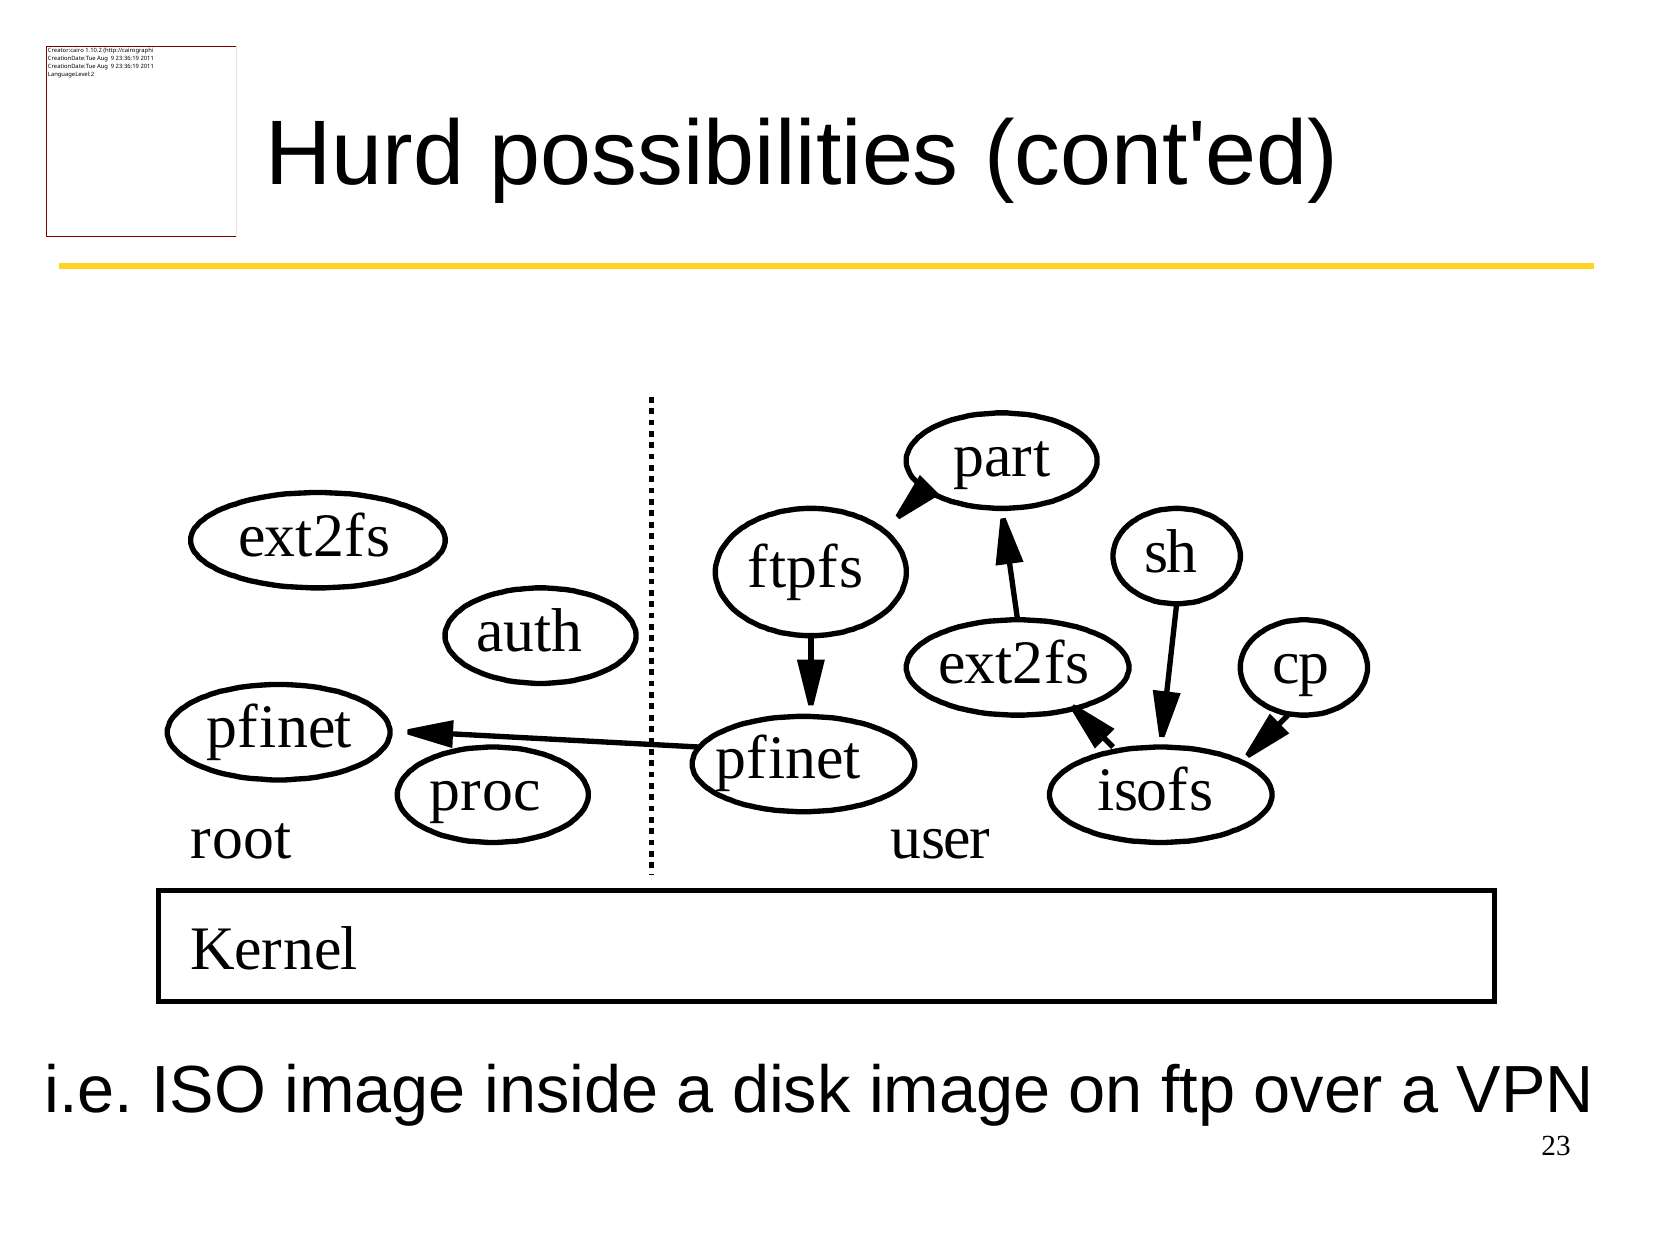

# Hurd possibilities (cont'ed)
i.e. ISO image inside a disk image on ftp over a VPN
23